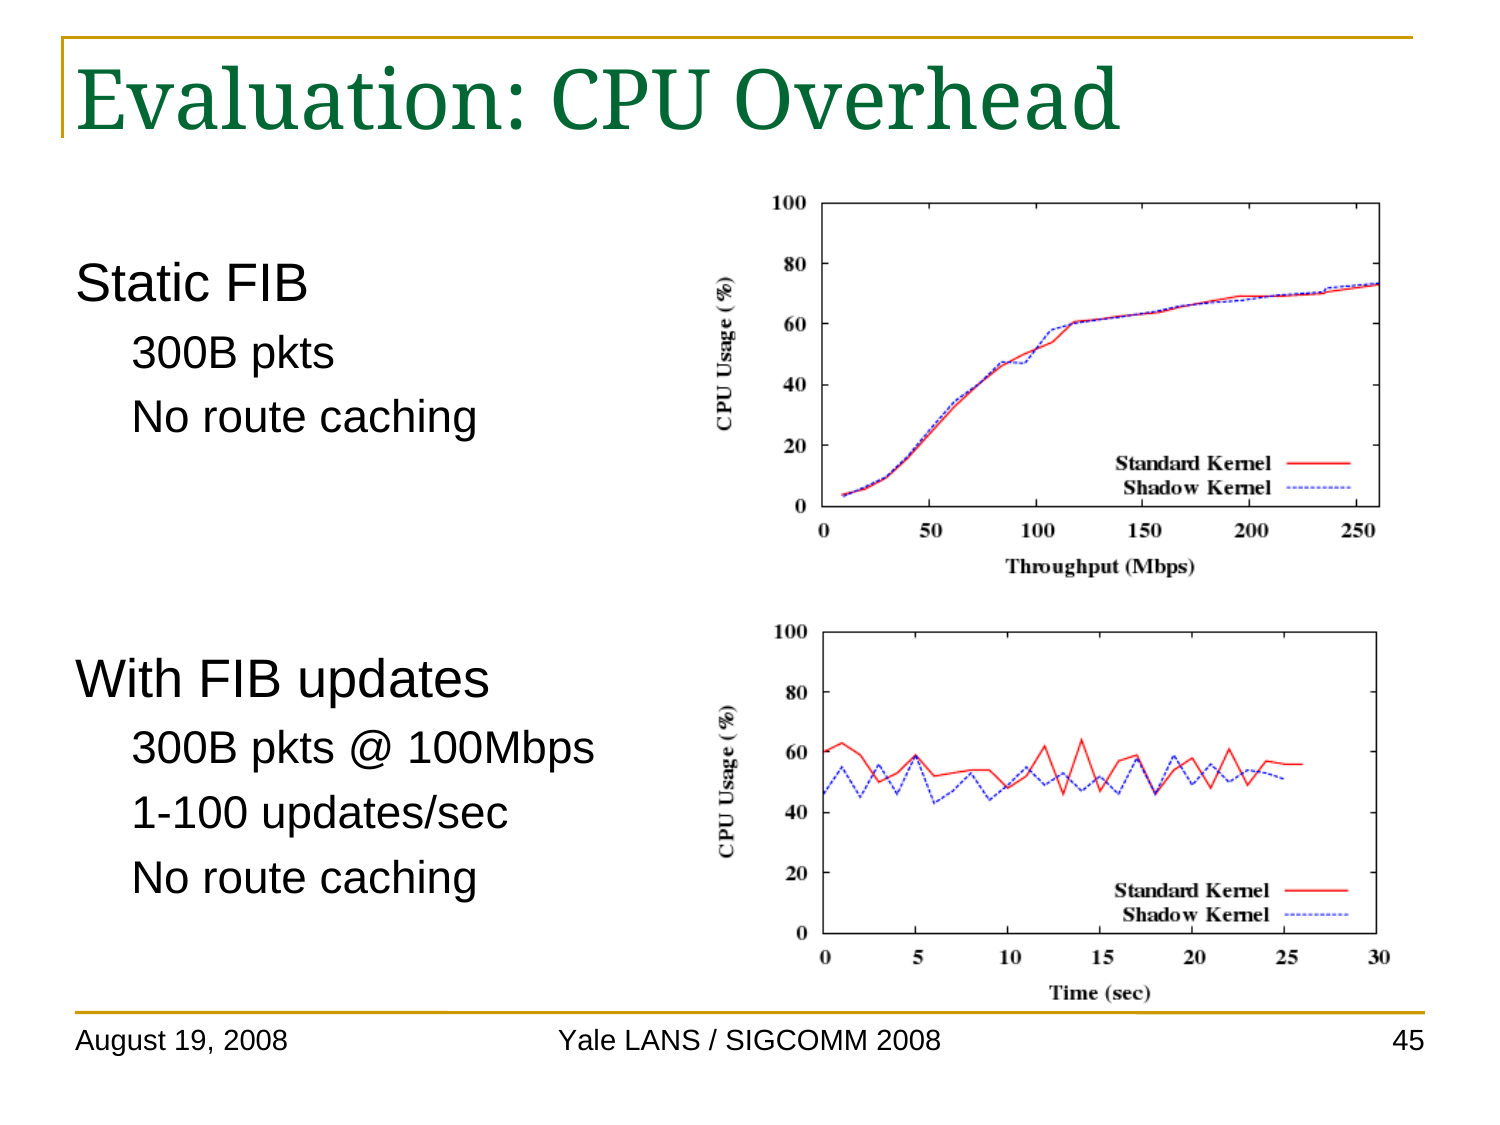

Evaluation: CPU Overhead
# Static FIB
300B pkts
No route caching
With FIB updates
300B pkts @ 100Mbps
1-100 updates/sec
No route caching
August 19, 2008
Yale LANS / SIGCOMM 2008
45